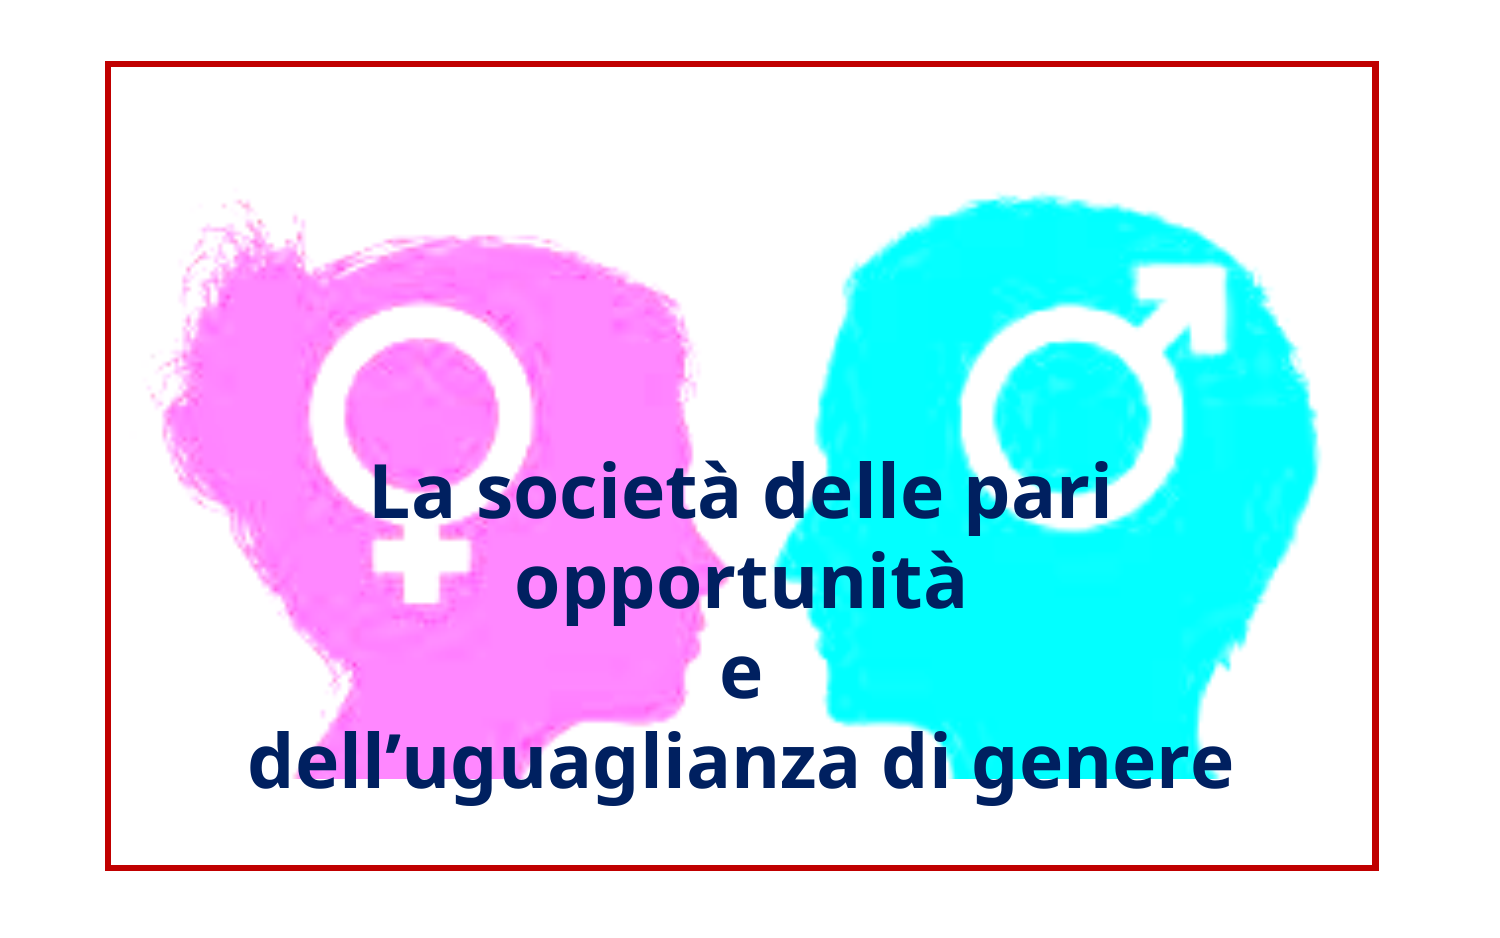

# La società delle pari opportunità e dell’uguaglianza di genere